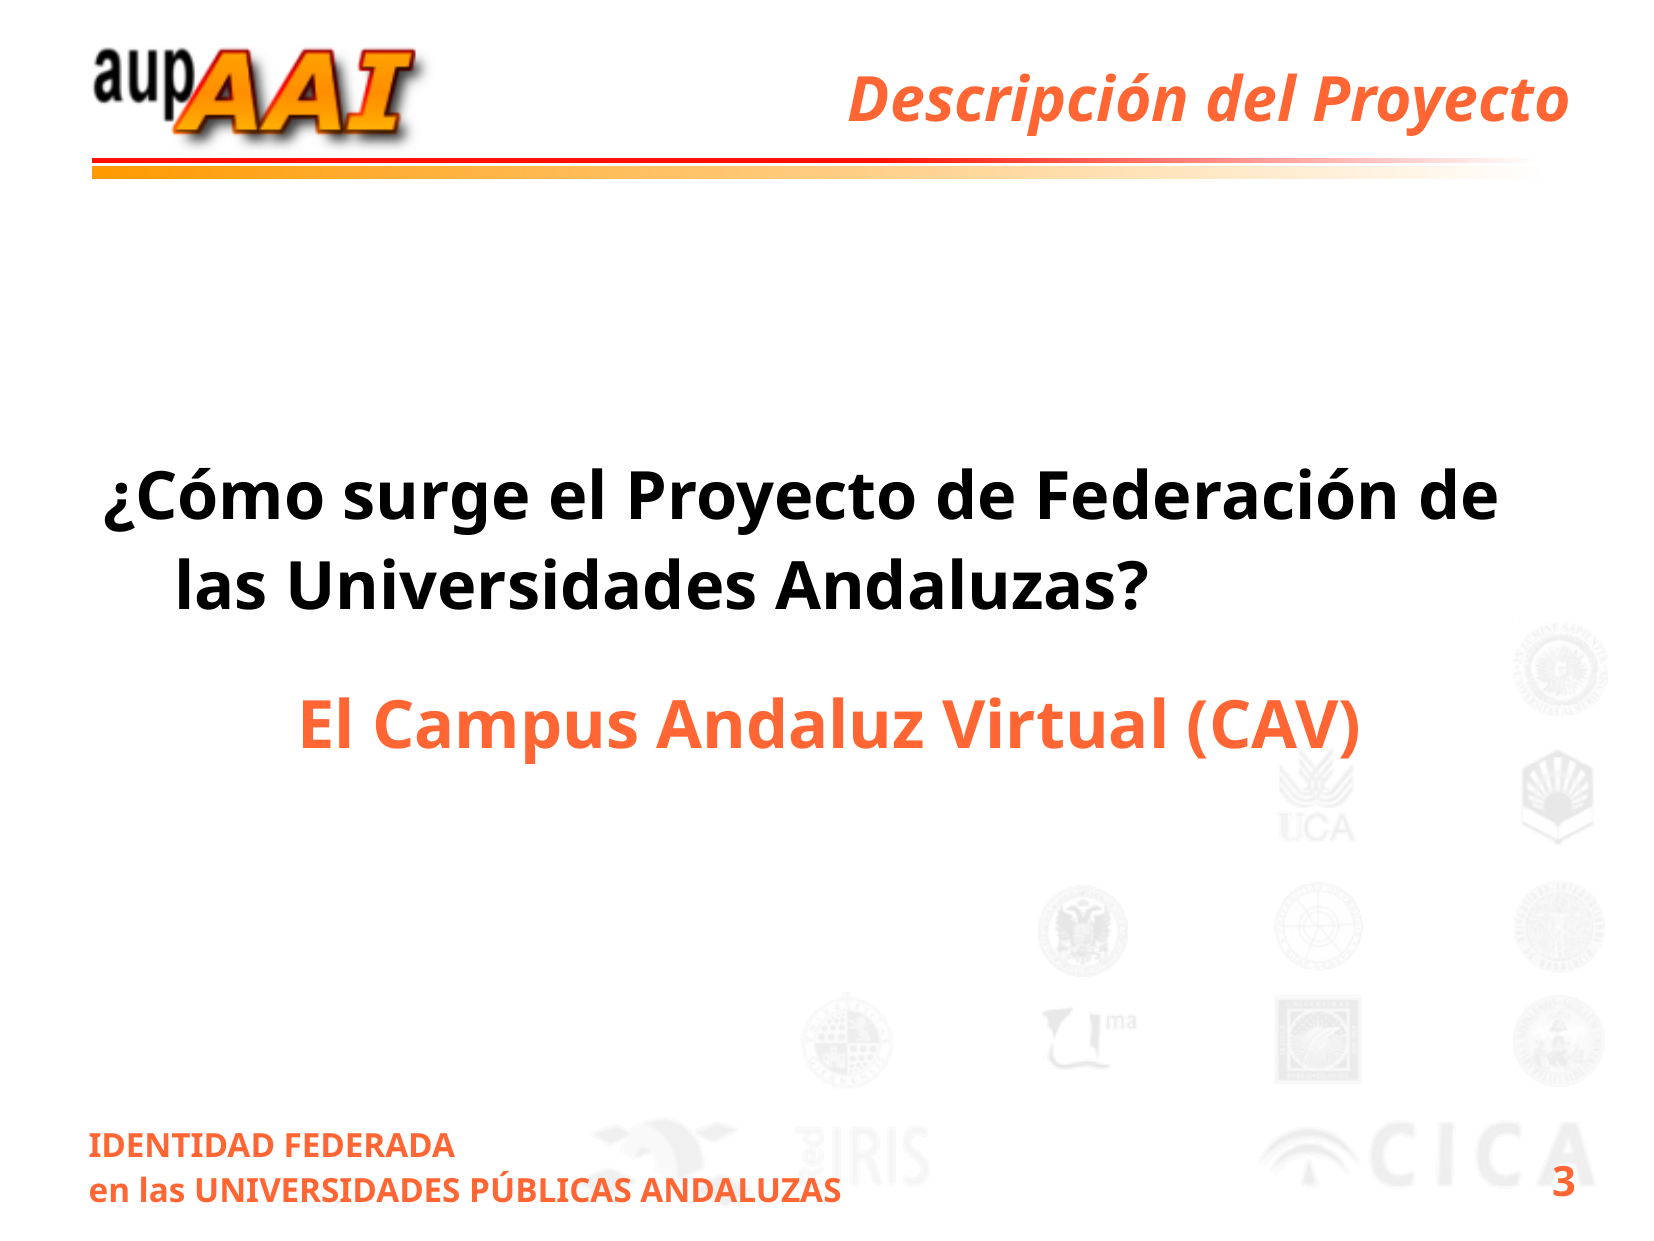

# Descripción del Proyecto
¿Cómo surge el Proyecto de Federación de las Universidades Andaluzas?
El Campus Andaluz Virtual (CAV)
3